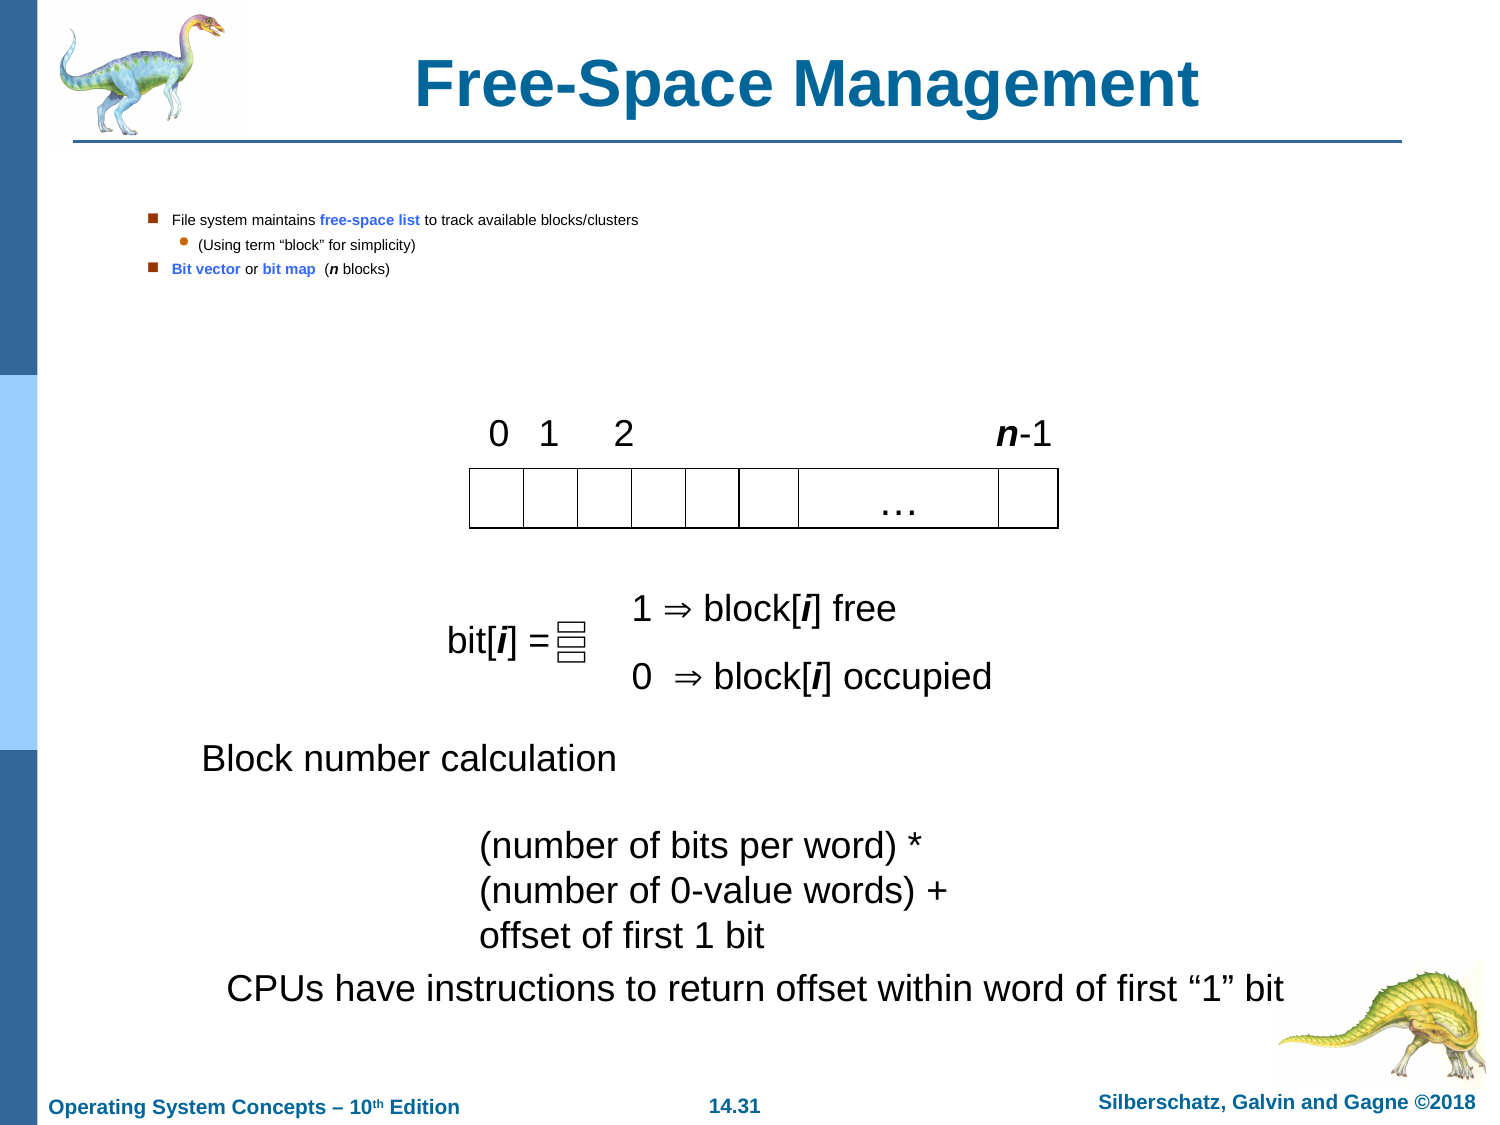

# Free-Space Management
File system maintains free-space list to track available blocks/clusters
(Using term “block” for simplicity)
Bit vector or bit map (n blocks)
0
1
2
n-1
…
1  block[i] free
0  block[i] occupied
bit[i] =

Block number calculation
(number of bits per word) *
(number of 0-value words) +
offset of first 1 bit
CPUs have instructions to return offset within word of first “1” bit